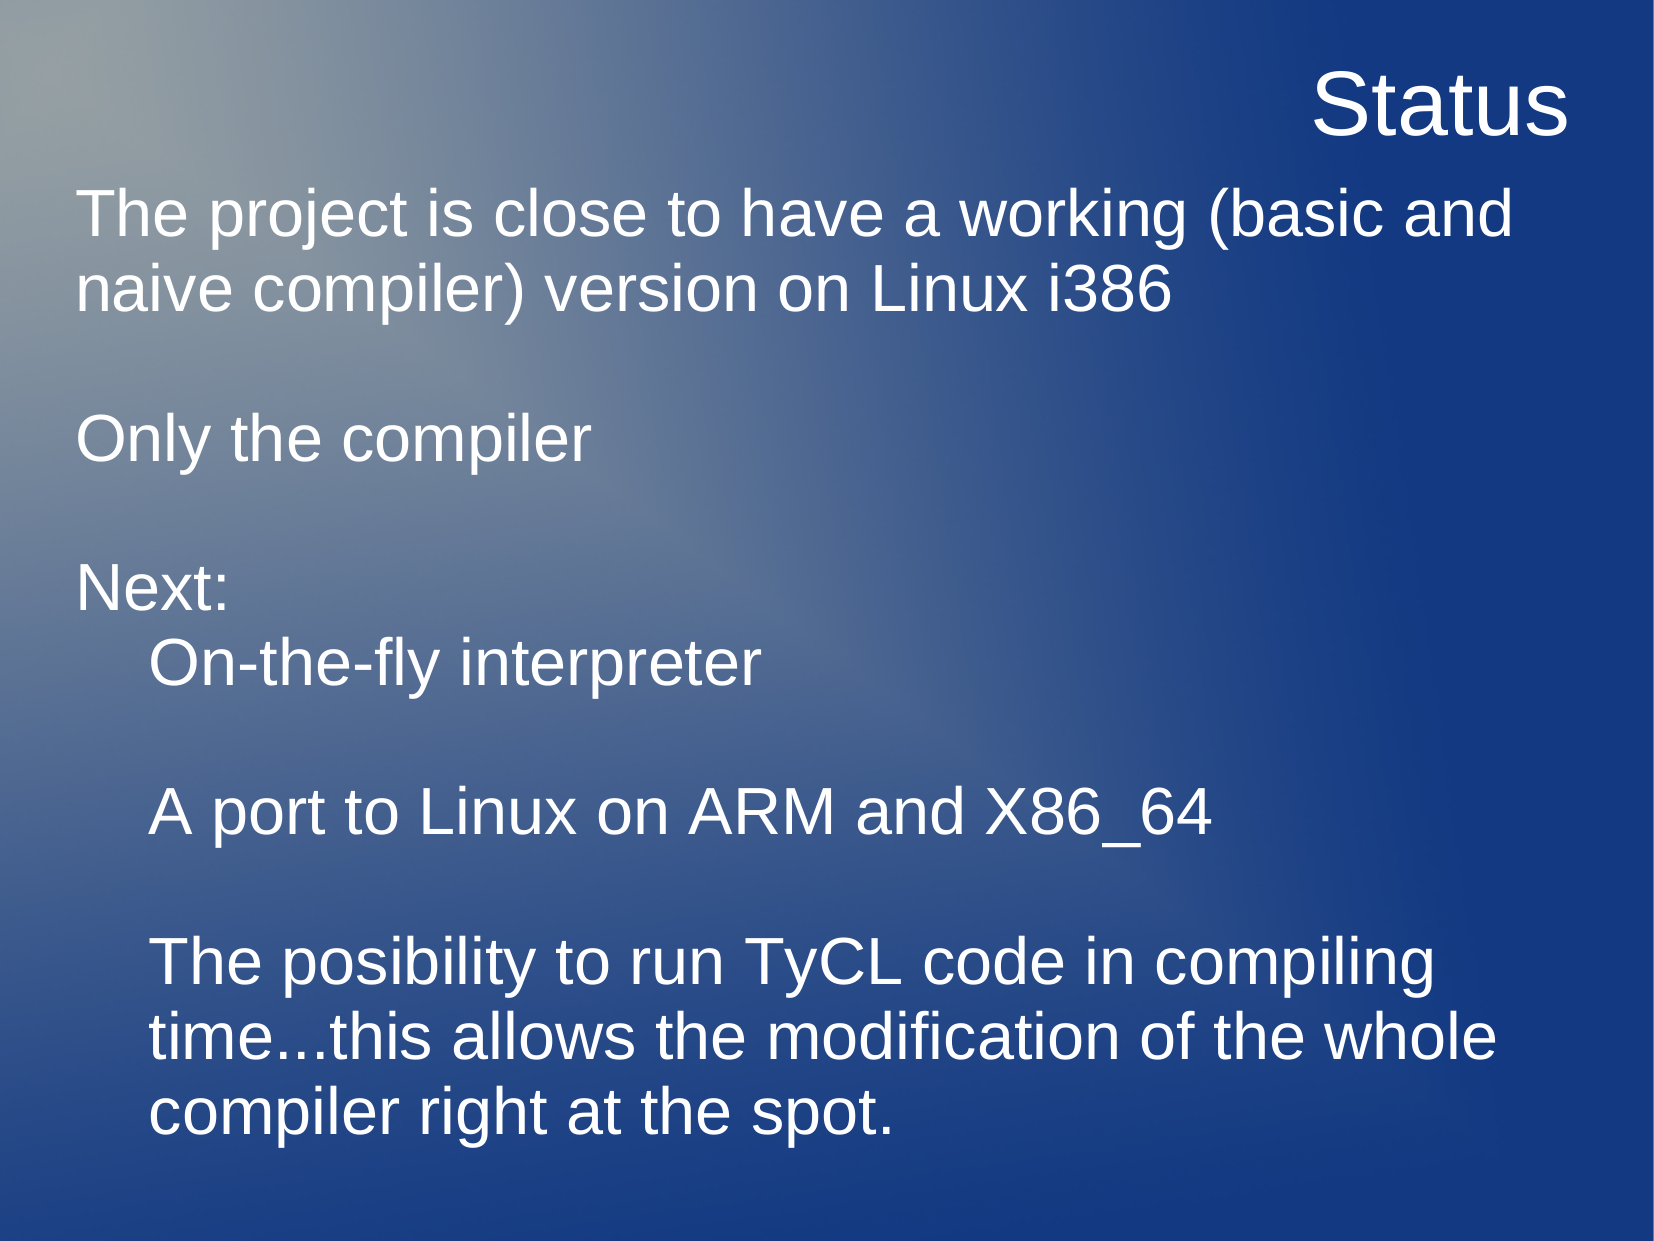

# Status
The project is close to have a working (basic and naive compiler) version on Linux i386
Only the compiler
Next:
	On-the-fly interpreter
	A port to Linux on ARM and X86_64
	The posibility to run TyCL code in compiling
	time...this allows the modification of the whole
	compiler right at the spot.